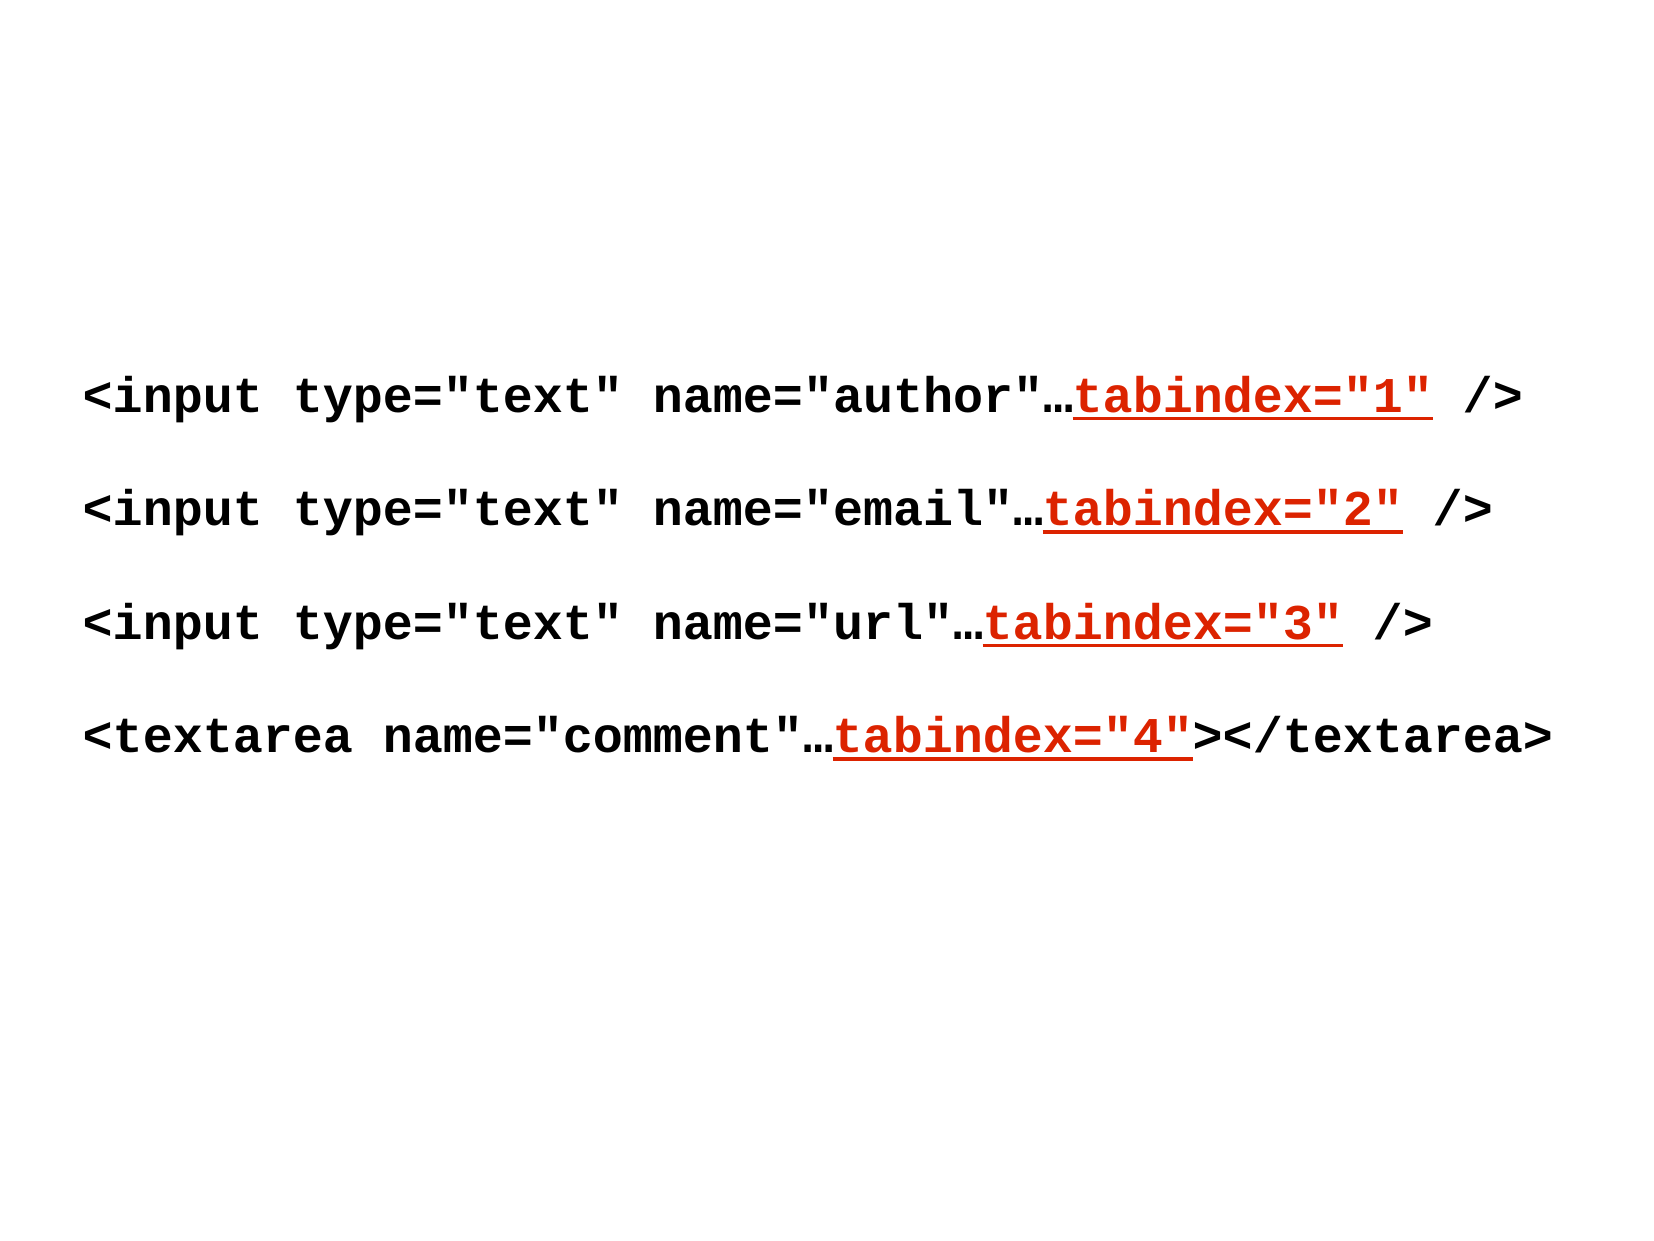

# <input type="text" name="author"…tabindex="1" />
<input type="text" name="email"…tabindex="2" />
<input type="text" name="url"…tabindex="3" />
<textarea name="comment"…tabindex="4"></textarea>